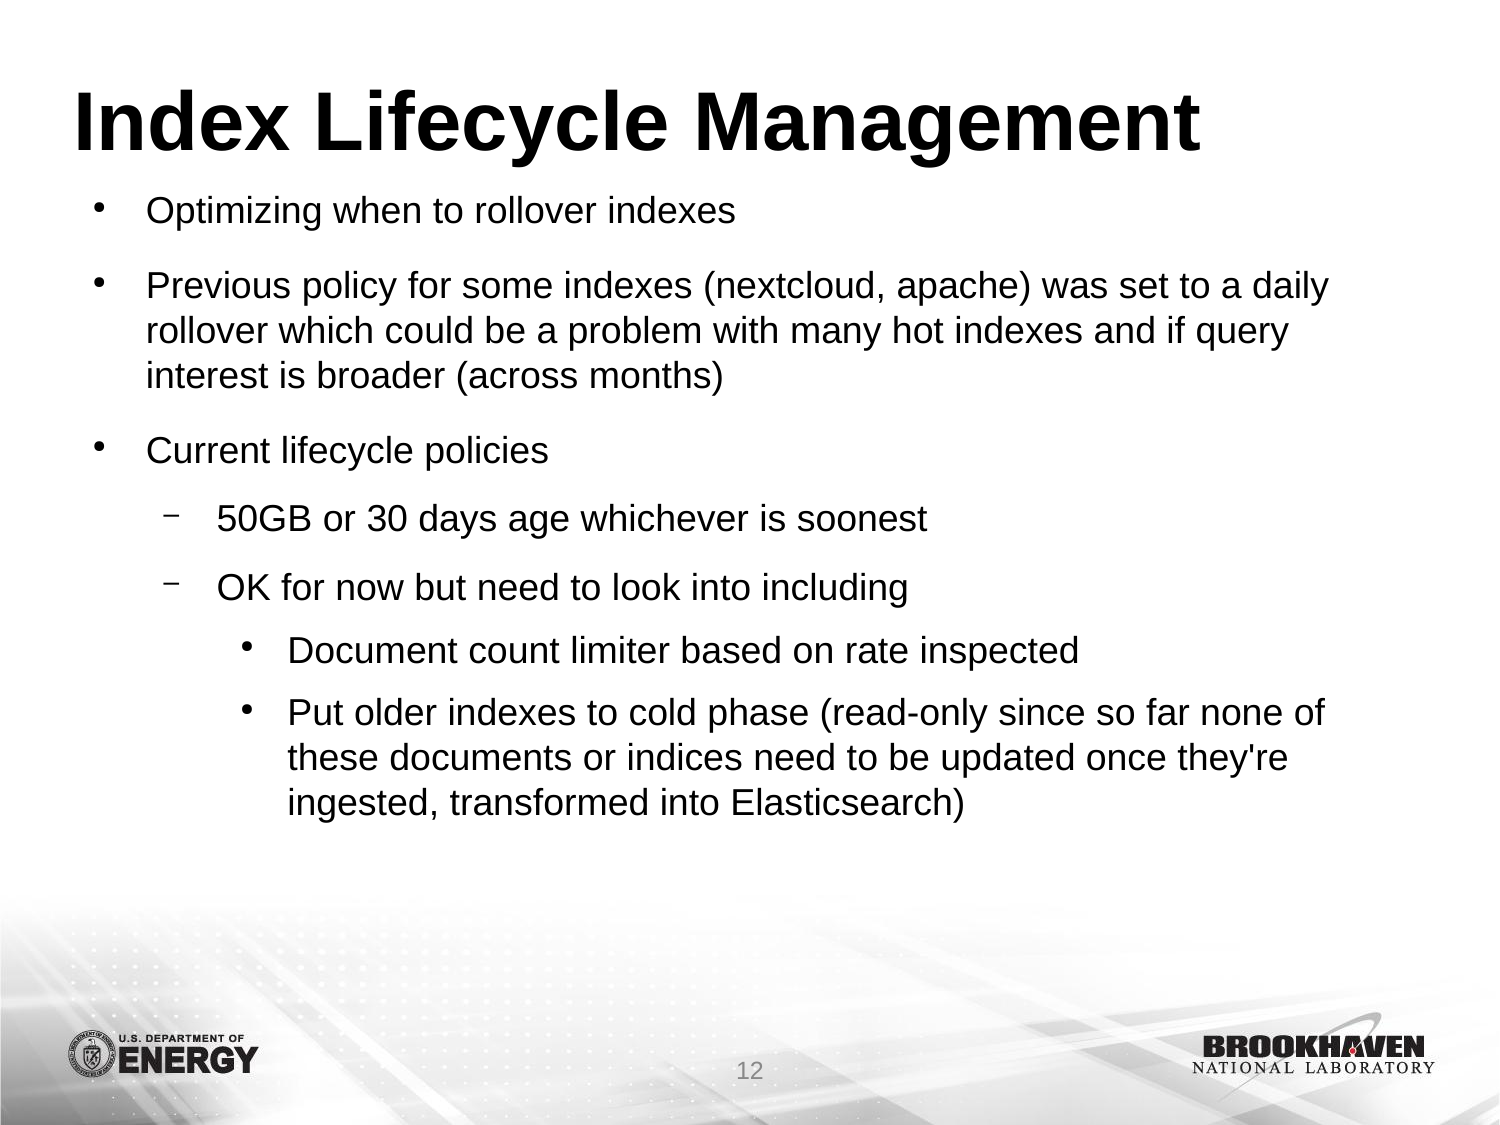

Index Lifecycle Management
# Optimizing when to rollover indexes
Previous policy for some indexes (nextcloud, apache) was set to a daily rollover which could be a problem with many hot indexes and if query interest is broader (across months)
Current lifecycle policies
50GB or 30 days age whichever is soonest
OK for now but need to look into including
Document count limiter based on rate inspected
Put older indexes to cold phase (read-only since so far none of these documents or indices need to be updated once they're ingested, transformed into Elasticsearch)